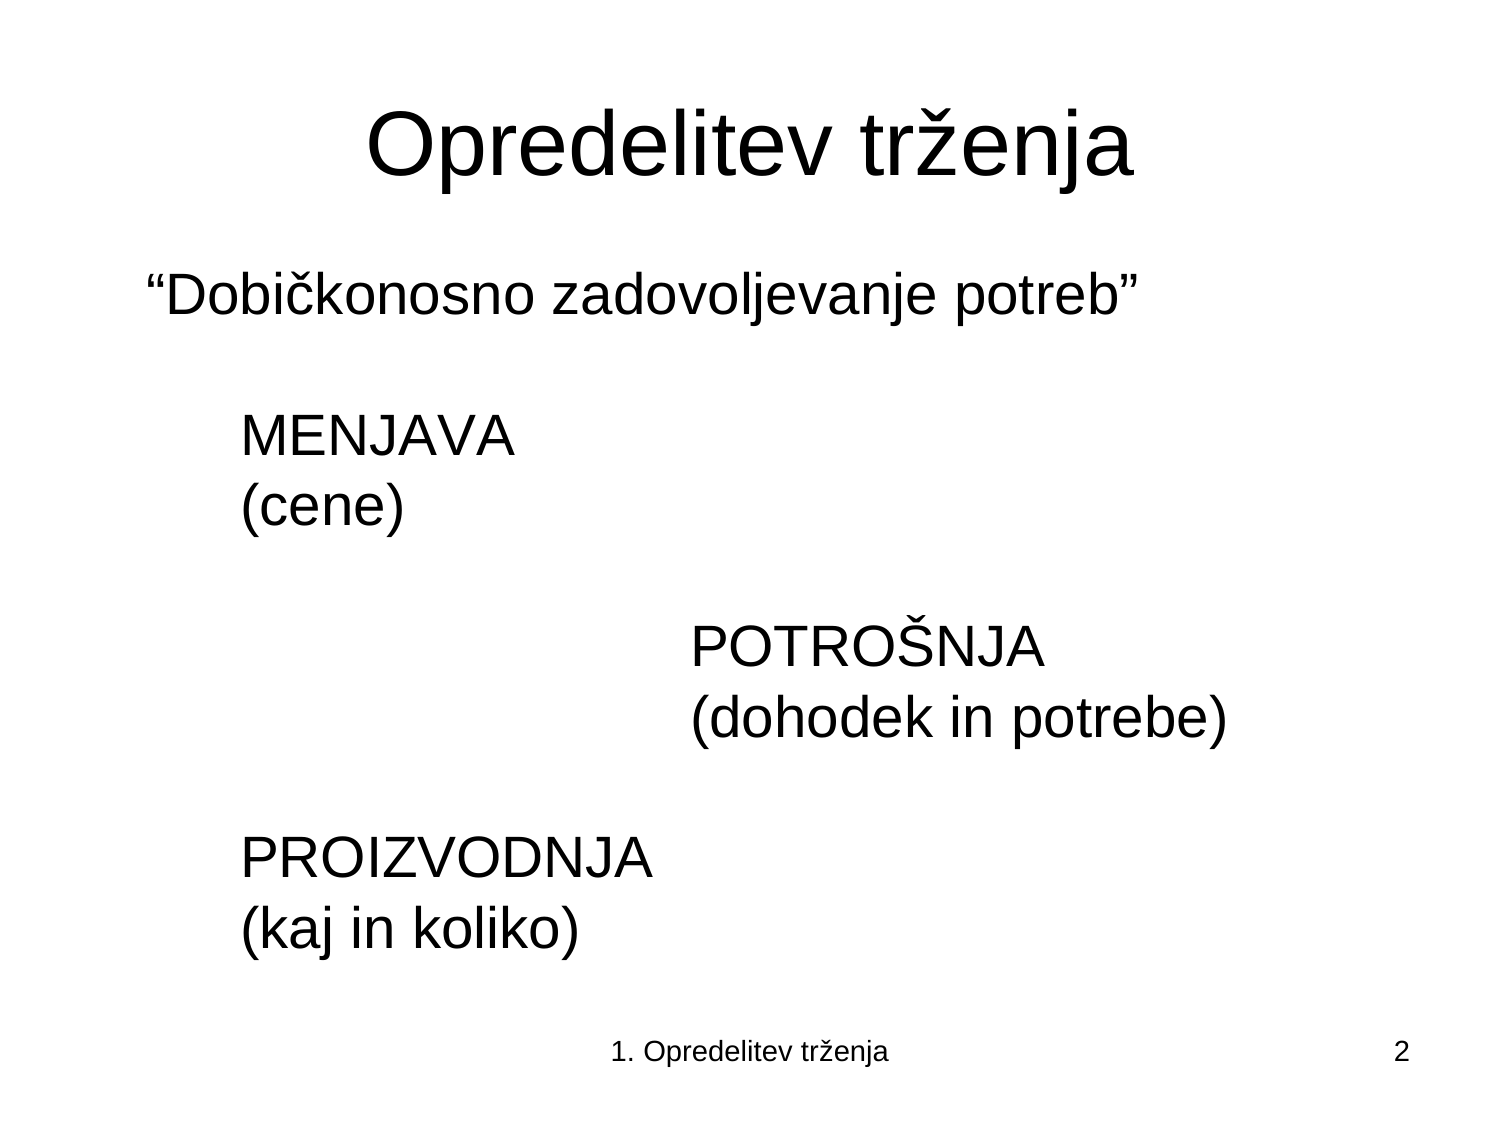

# Opredelitev trženja
	“Dobičkonosno zadovoljevanje potreb”
		MENJAVA
		(cene)
					POTROŠNJA
					(dohodek in potrebe)
		PROIZVODNJA
		(kaj in koliko)
1. Opredelitev trženja